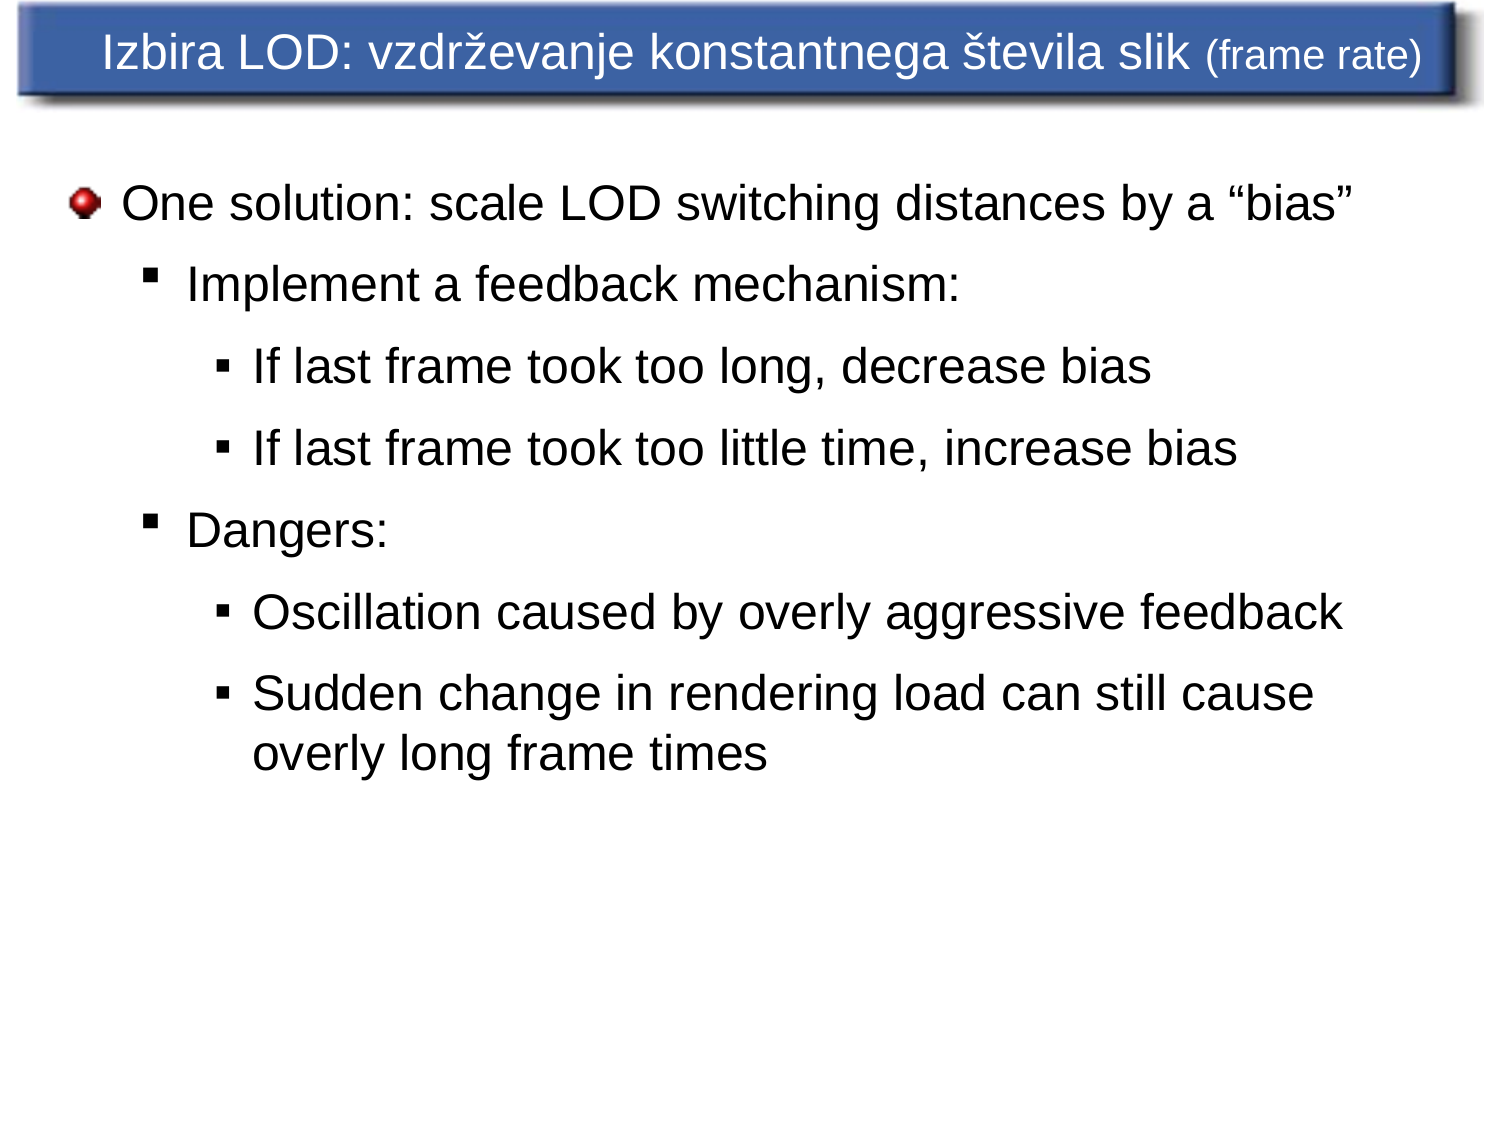

# Izbira LOD: vzdrževanje konstantnega števila slik (frame rate)
One solution: scale LOD switching distances by a “bias”
Implement a feedback mechanism:
If last frame took too long, decrease bias
If last frame took too little time, increase bias
Dangers:
Oscillation caused by overly aggressive feedback
Sudden change in rendering load can still cause overly long frame times